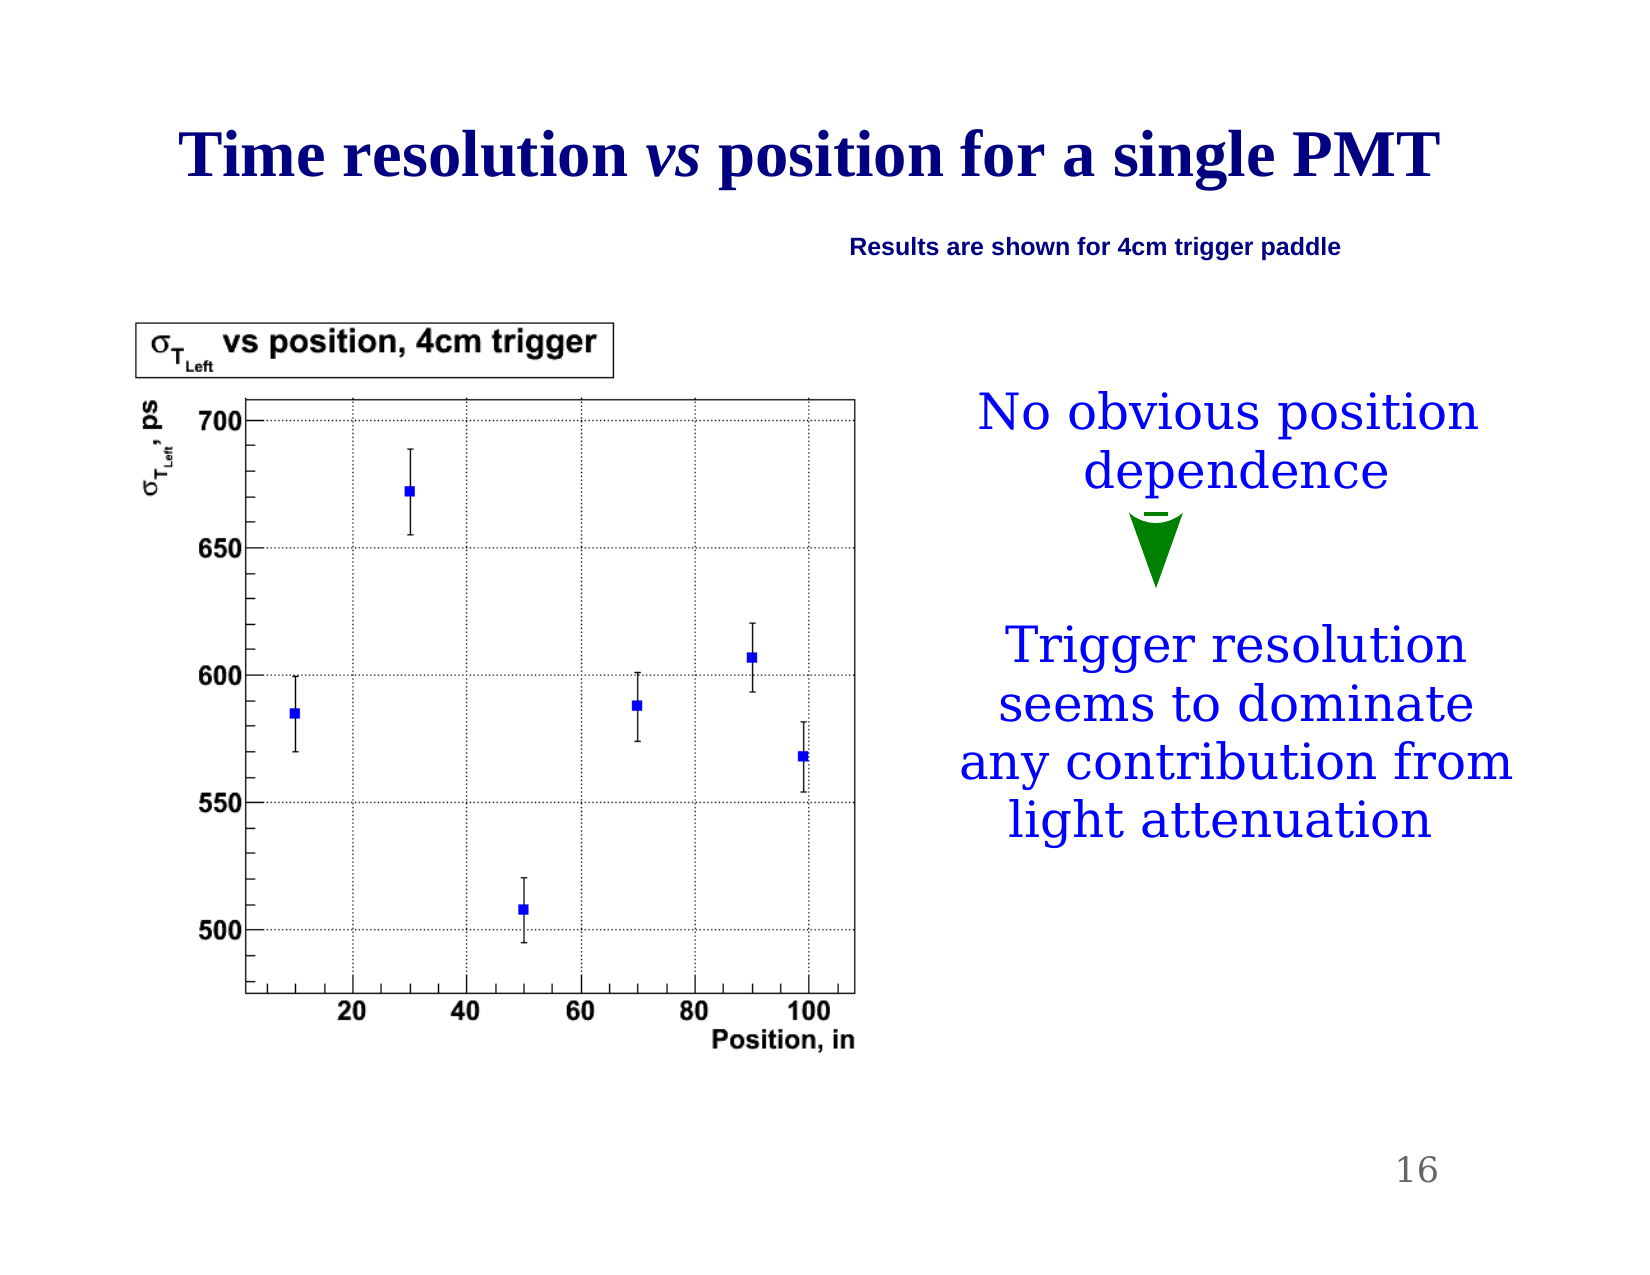

Time resolution vs position for a single PMT
Results are shown for 4cm trigger paddle
No obvious position
dependence
Trigger resolution
seems to dominate
any contribution from
light attenuation